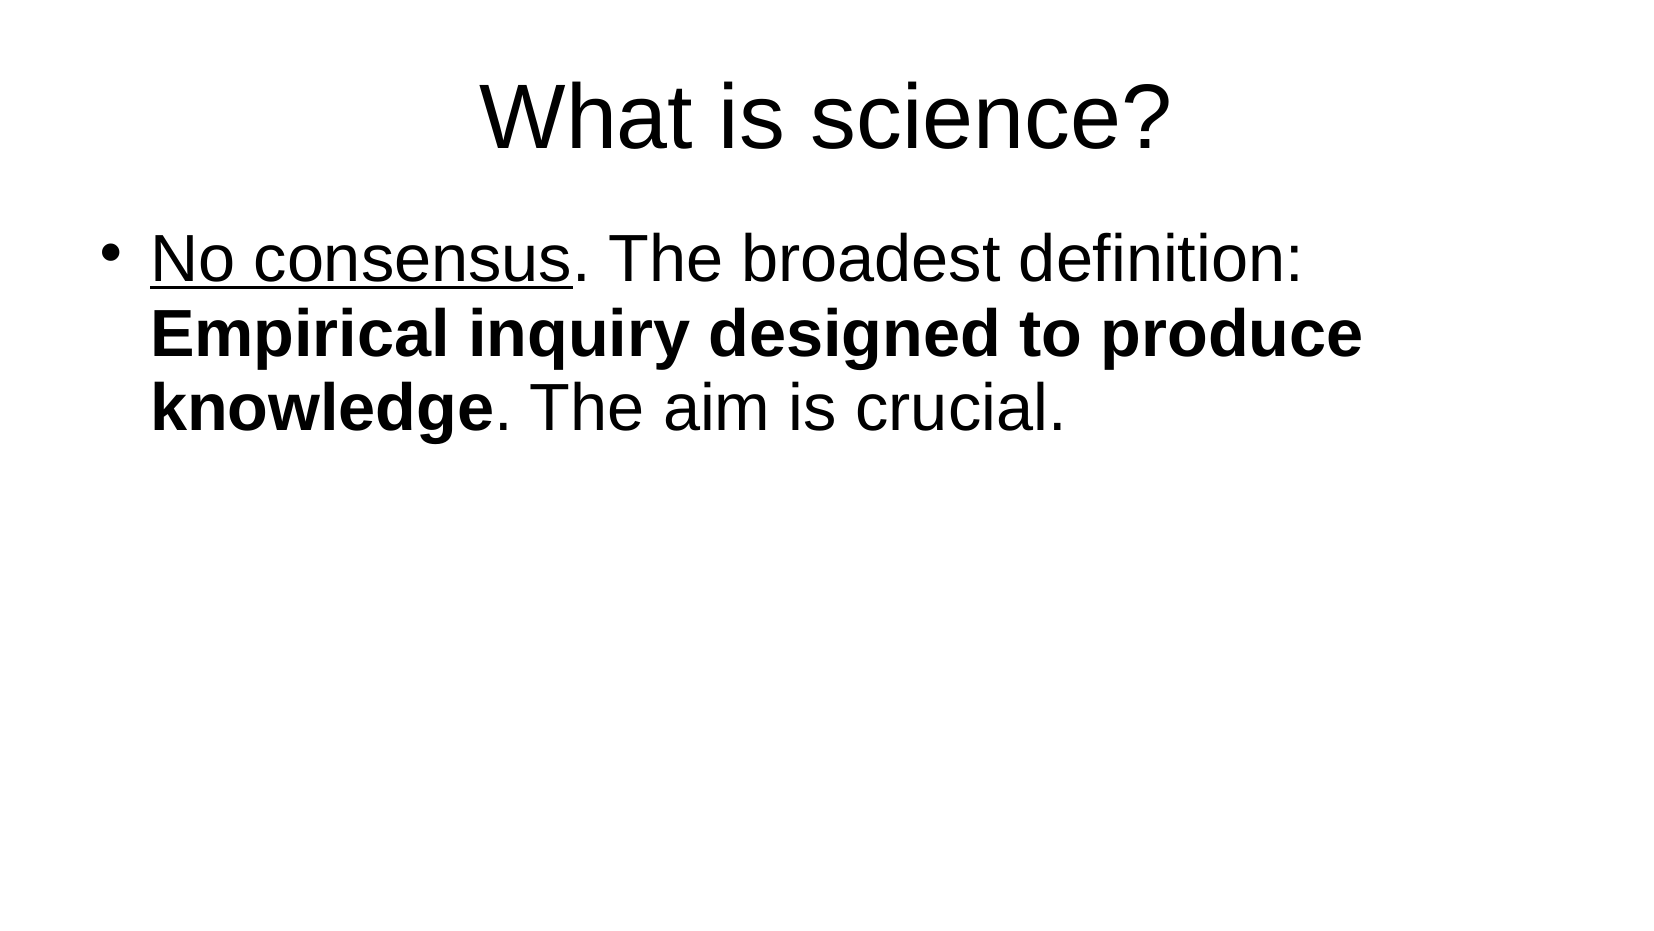

# What is science?
No consensus. The broadest definition: Empirical inquiry designed to produce knowledge. The aim is crucial.